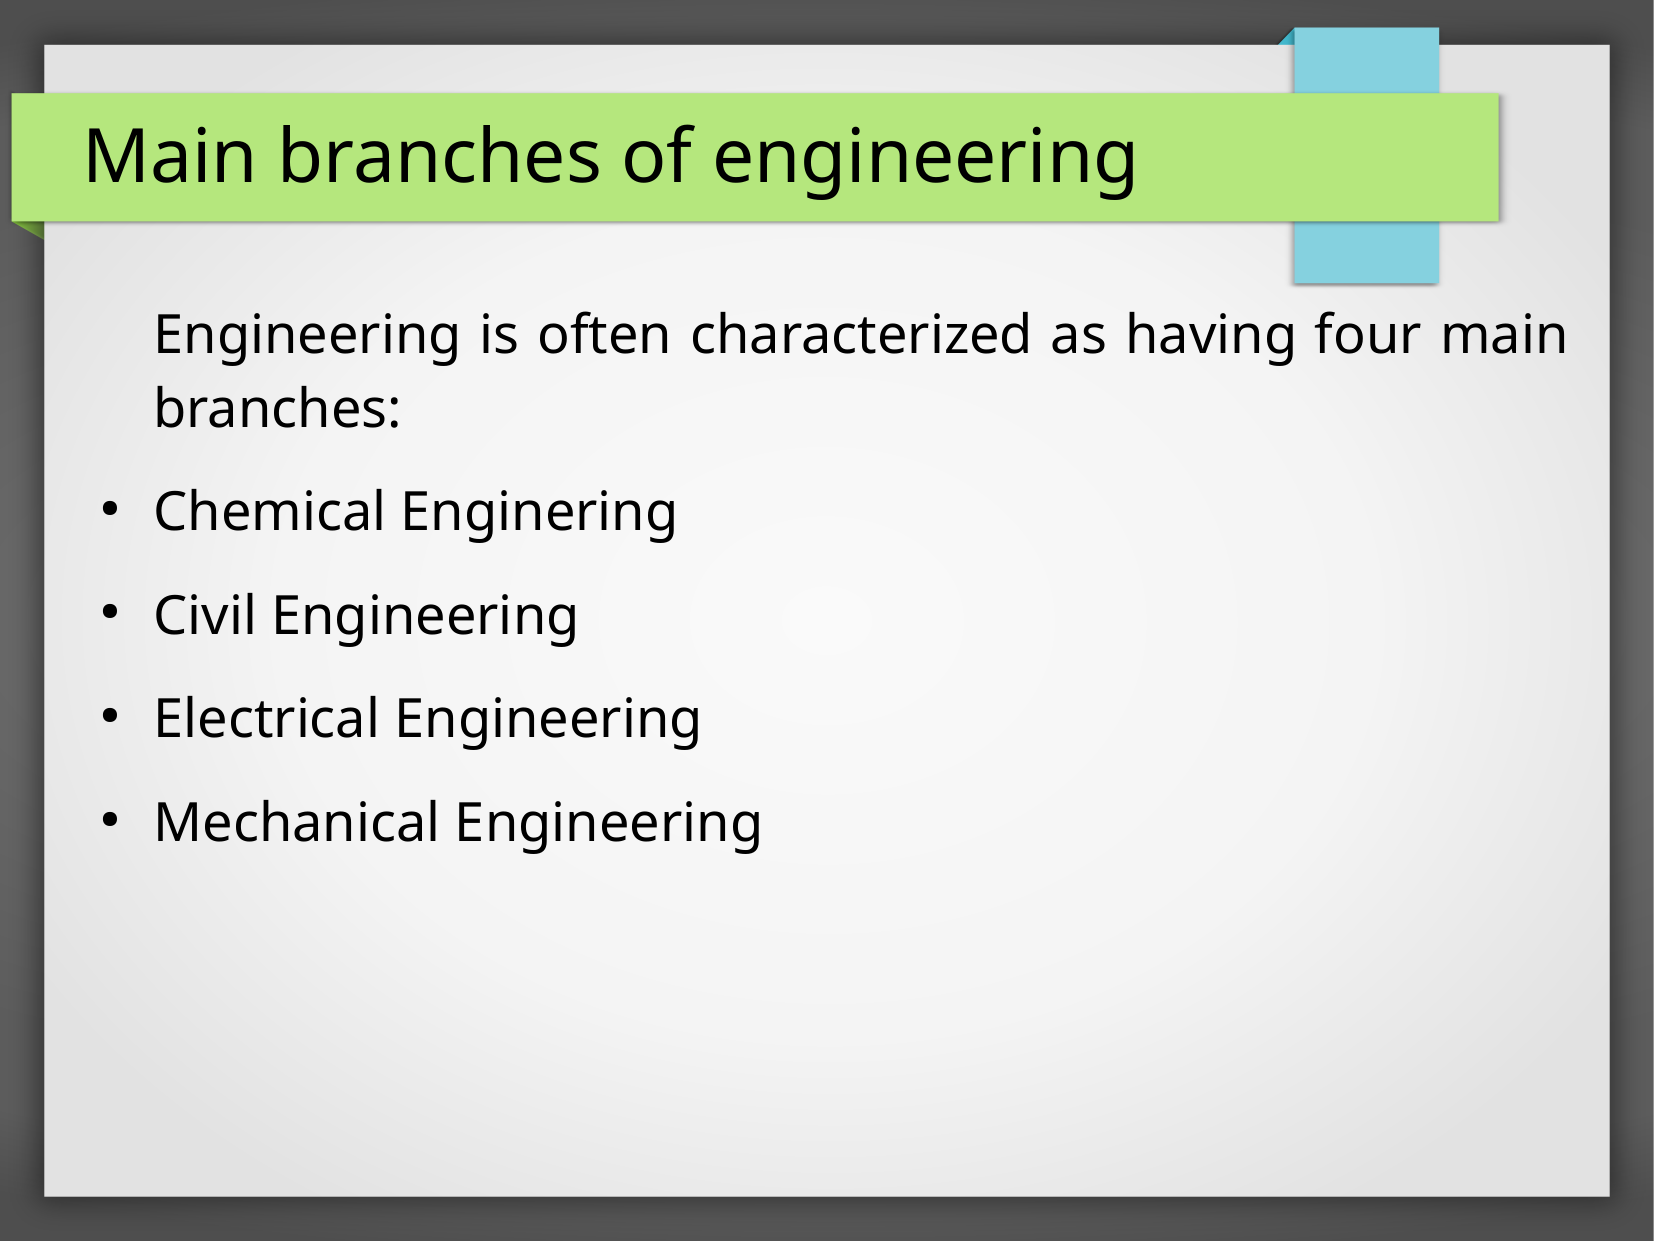

# Main branches of engineering
Engineering is often characterized as having four main branches:
Chemical Enginering
Civil Engineering
Electrical Engineering
Mechanical Engineering